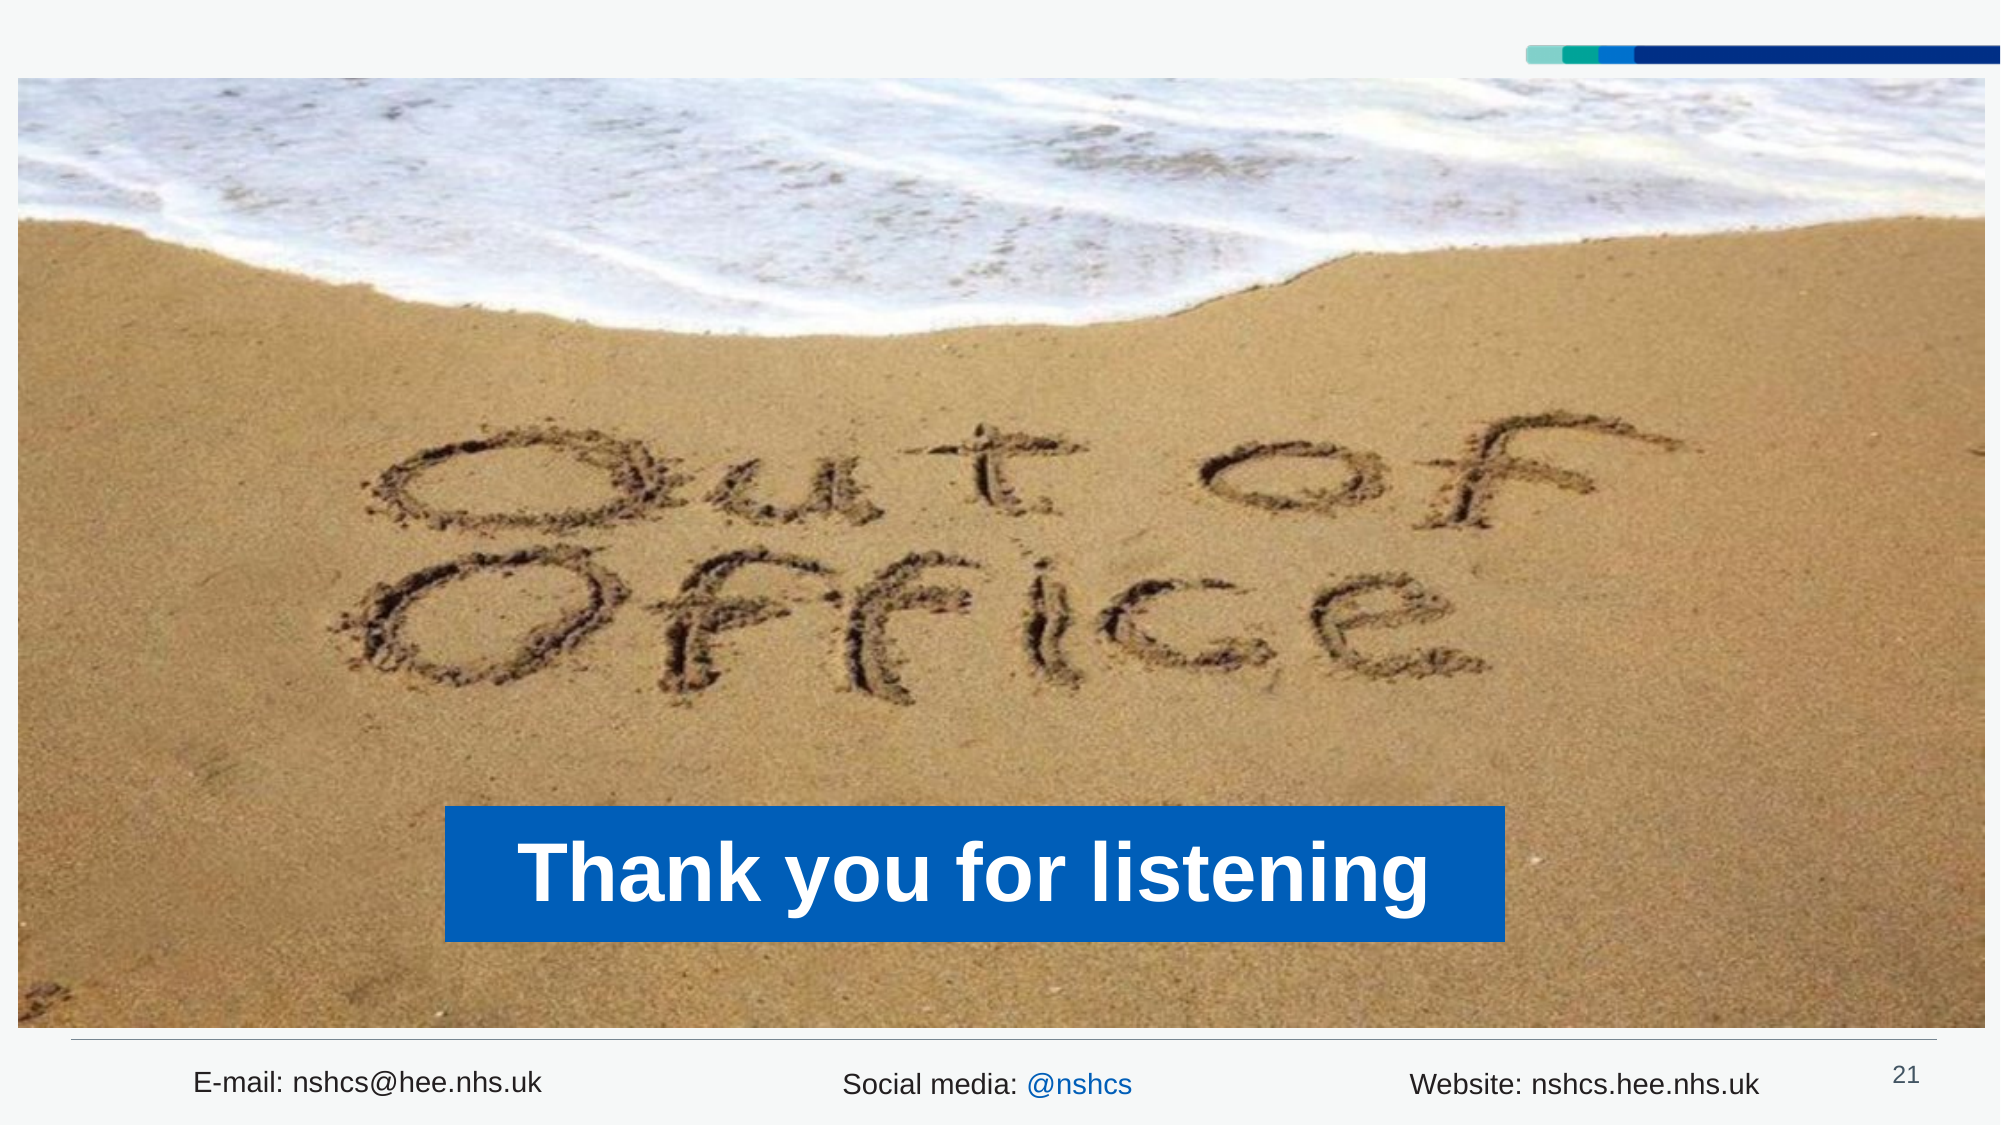

Thank you for listening
E-mail: nshcs@hee.nhs.uk
Social media: @nshcs
Website: nshcs.hee.nhs.uk